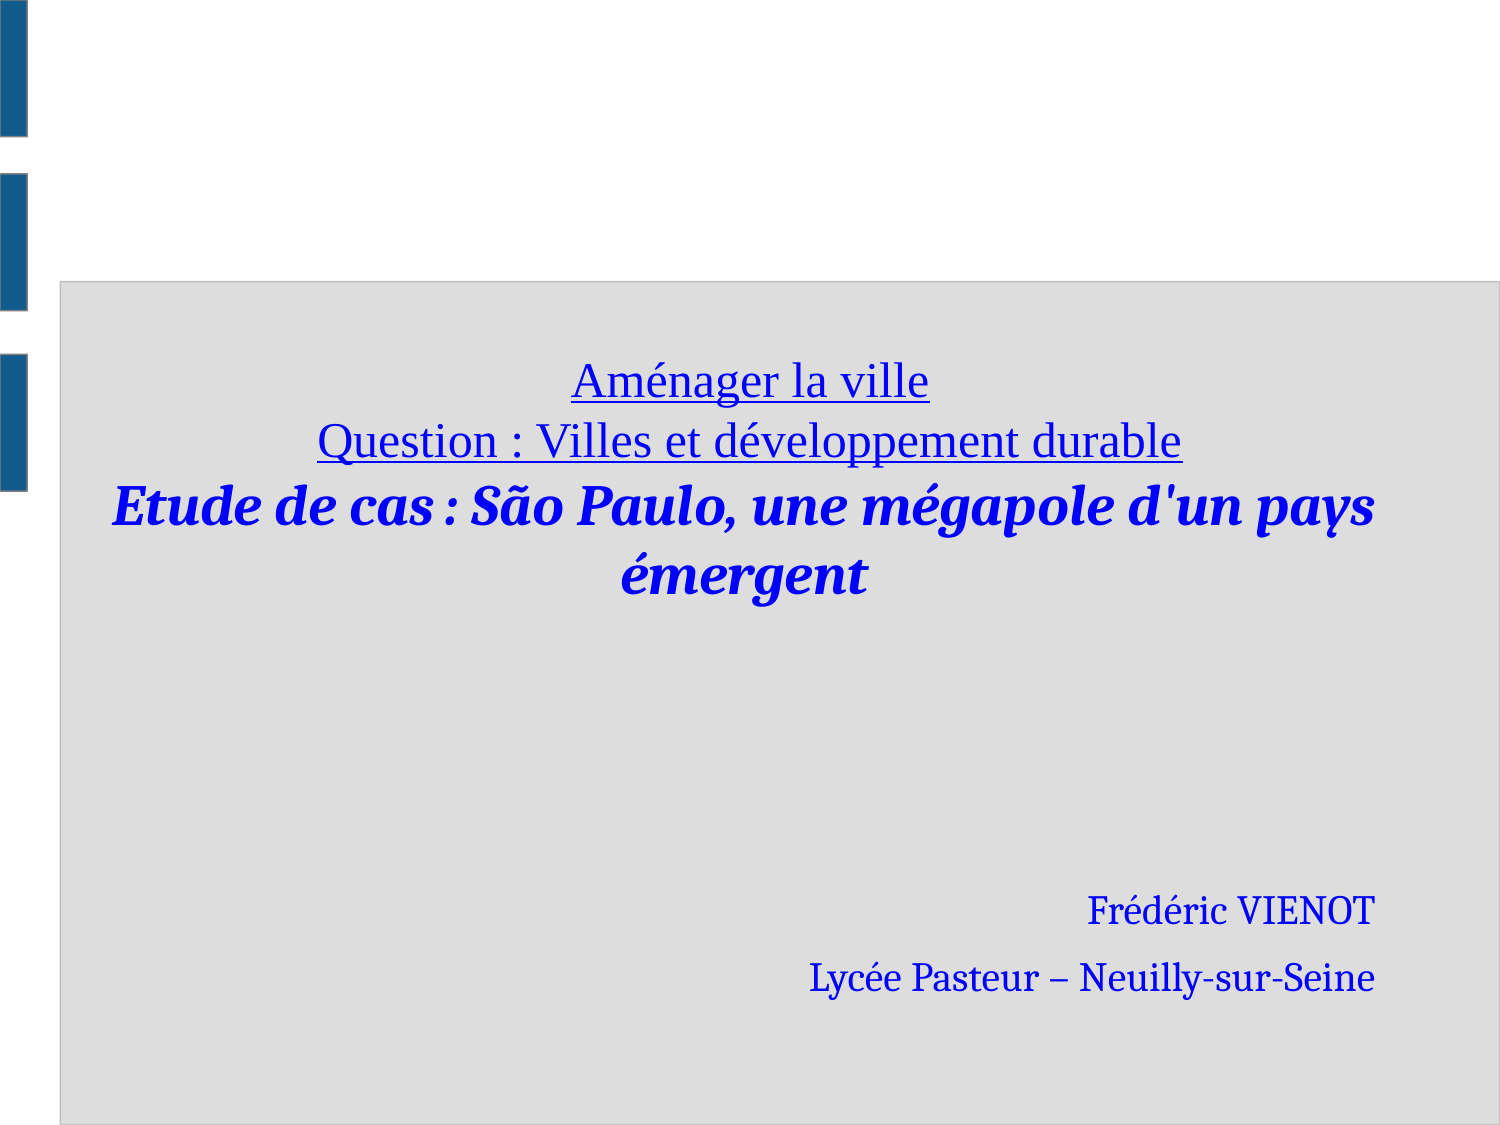

Aménager la ville
Question : Villes et développement durable
Etude de cas : São Paulo, une mégapole d'un pays émergent
Frédéric VIENOT
Lycée Pasteur – Neuilly-sur-Seine